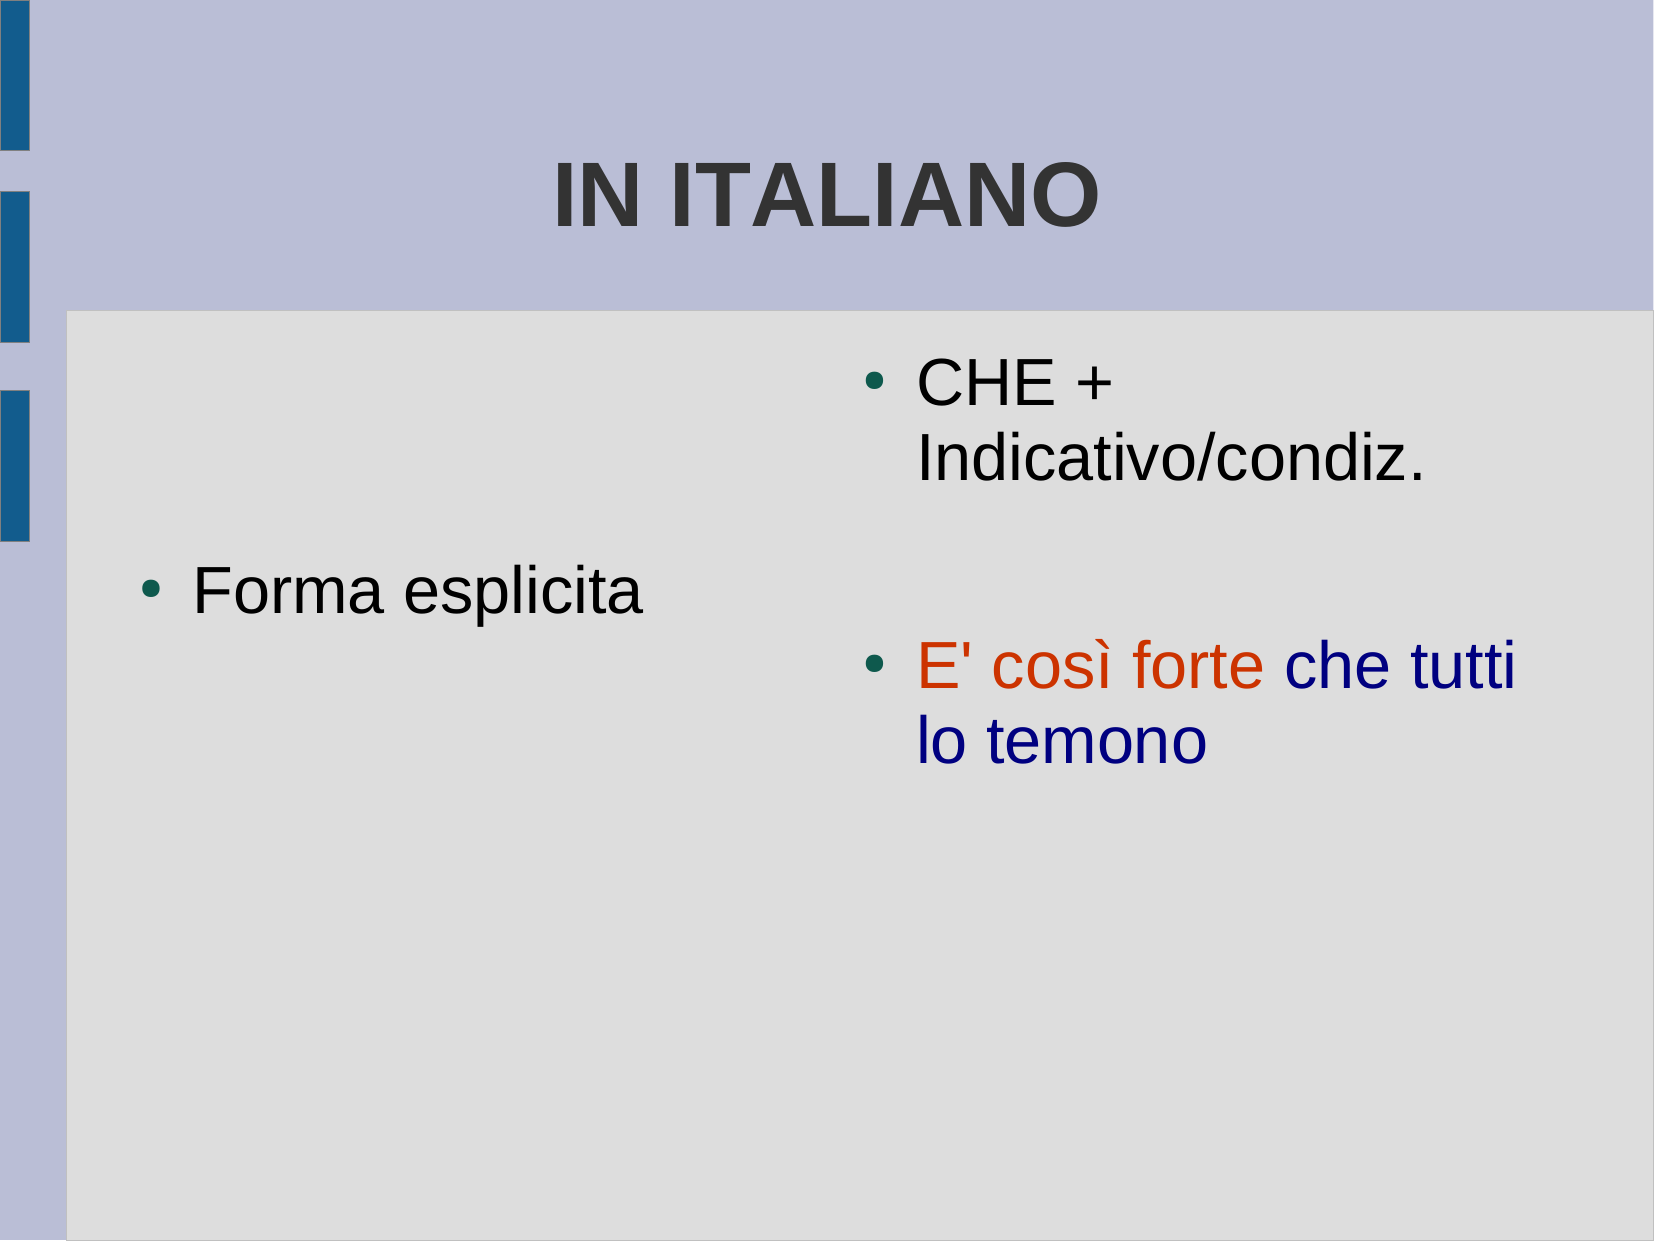

# IN ITALIANO
Forma esplicita
CHE + Indicativo/condiz.
E' così forte che tutti lo temono